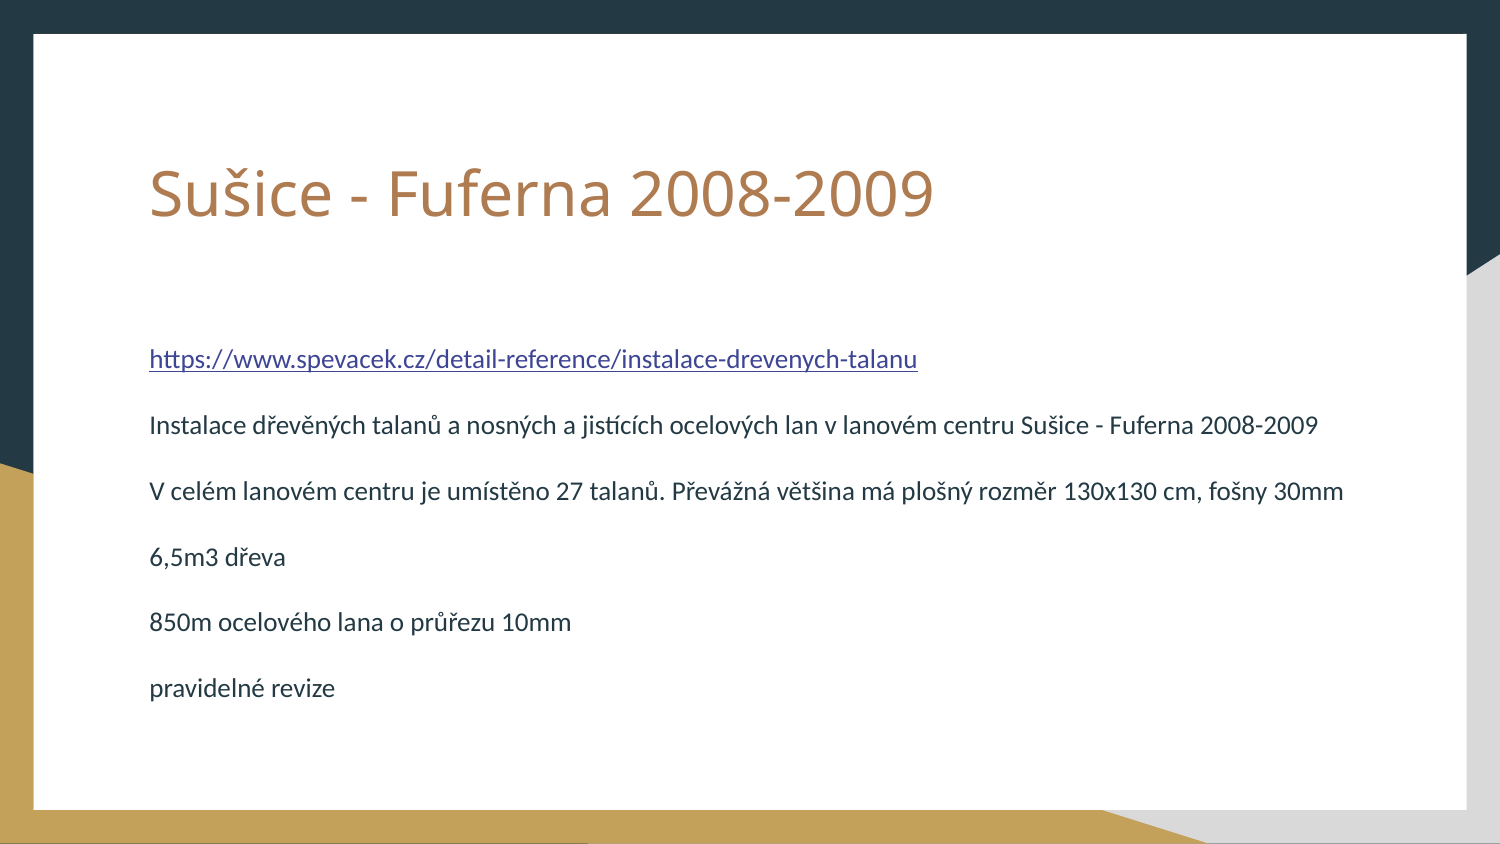

# Sušice - Fuferna 2008-2009
https://www.spevacek.cz/detail-reference/instalace-drevenych-talanu
Instalace dřevěných talanů a nosných a jistících ocelových lan v lanovém centru Sušice - Fuferna 2008-2009
V celém lanovém centru je umístěno 27 talanů. Převážná většina má plošný rozměr 130x130 cm, fošny 30mm
6,5m3 dřeva
850m ocelového lana o průřezu 10mm
pravidelné revize